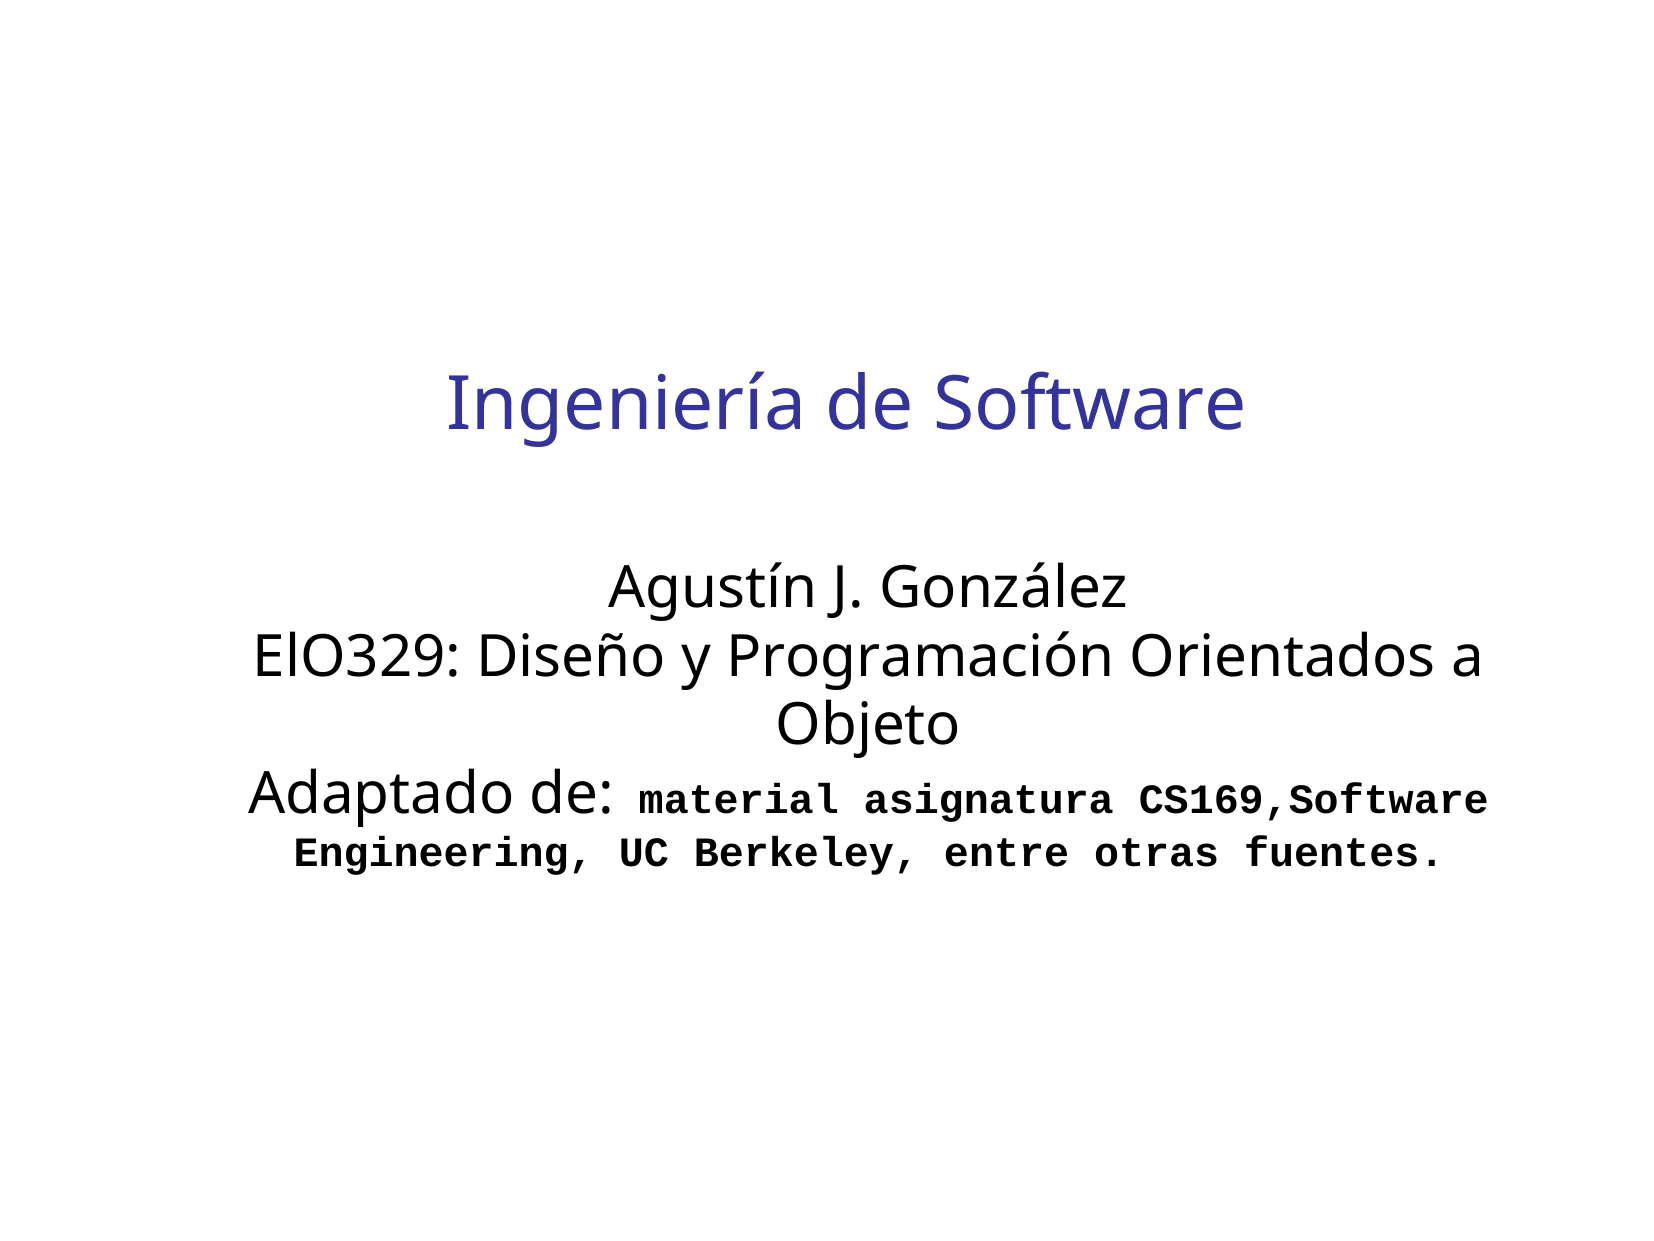

# Ingeniería de Software
Agustín J. González
ElO329: Diseño y Programación Orientados a Objeto
Adaptado de: material asignatura CS169,Software Engineering, UC Berkeley, entre otras fuentes.